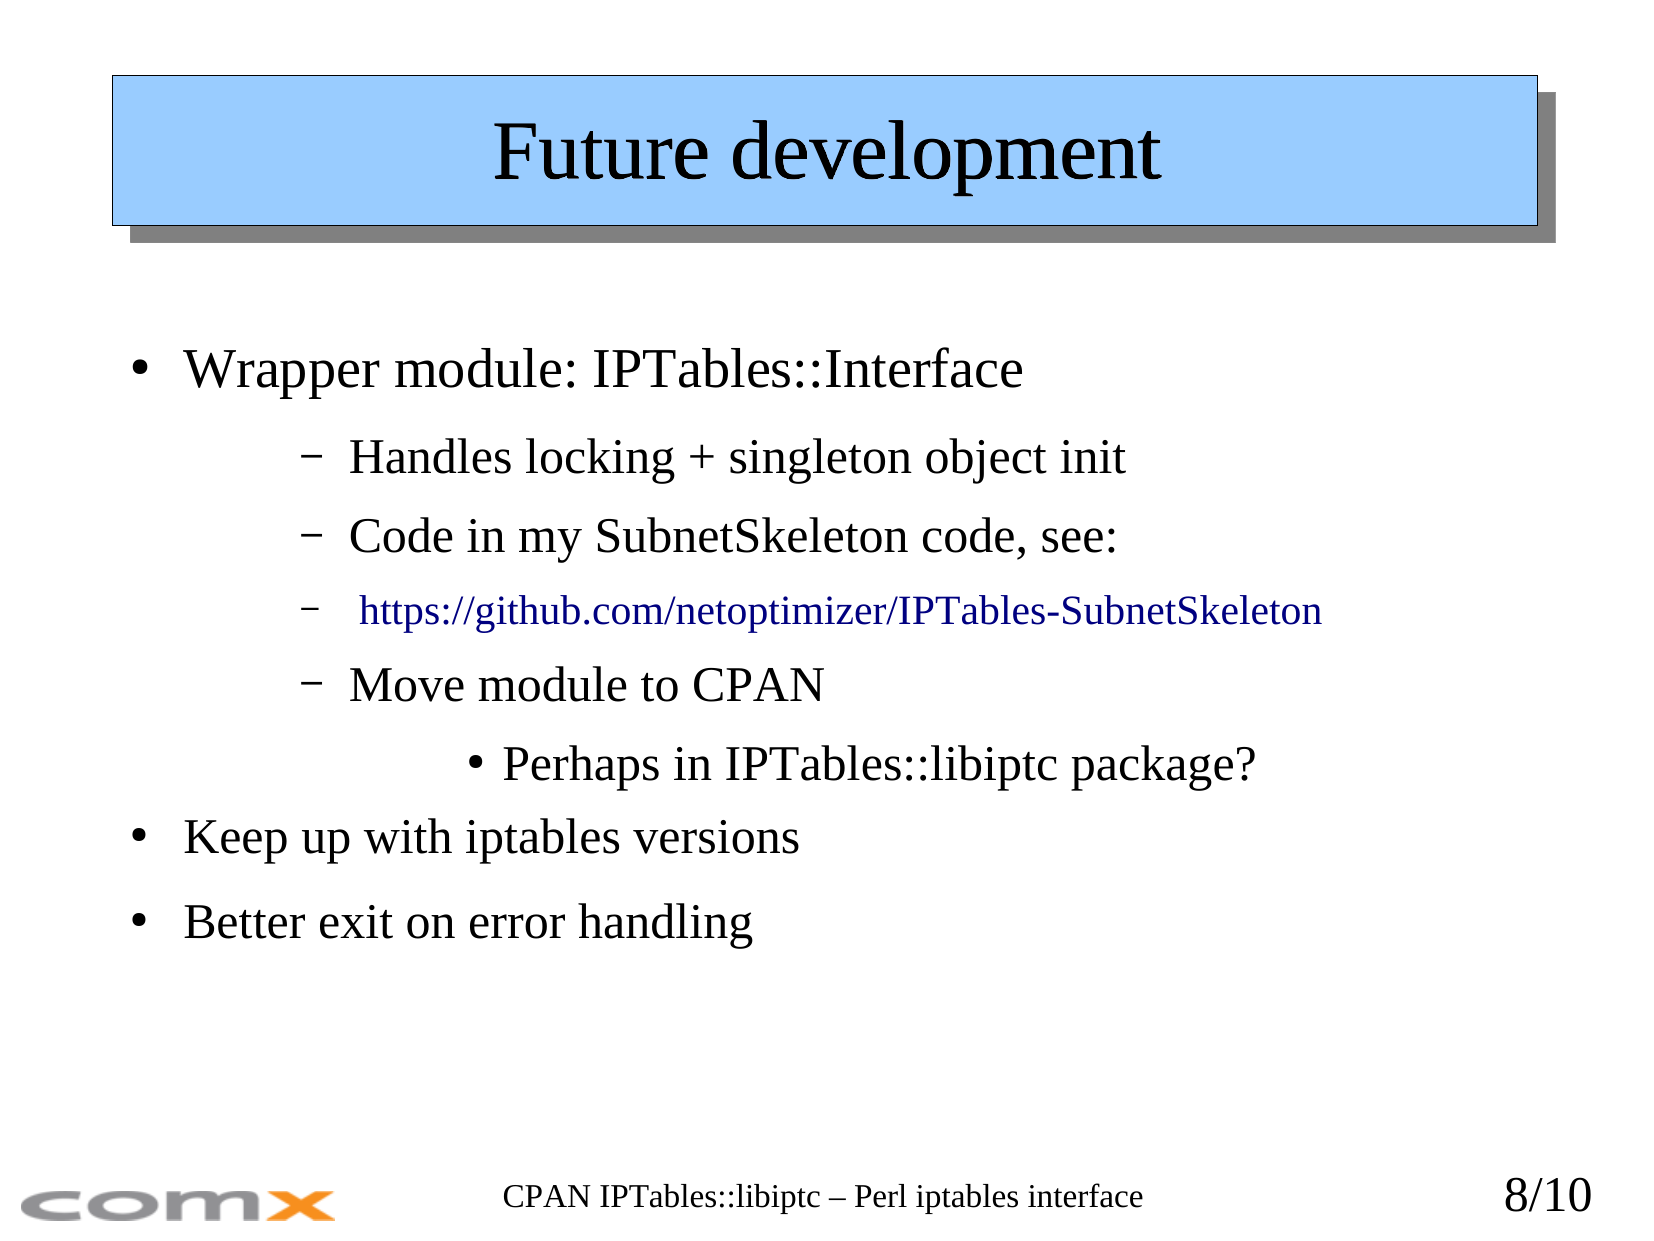

# Future development
Wrapper module: IPTables::Interface
Handles locking + singleton object init
Code in my SubnetSkeleton code, see:
 https://github.com/netoptimizer/IPTables-SubnetSkeleton
Move module to CPAN
Perhaps in IPTables::libiptc package?
Keep up with iptables versions
Better exit on error handling